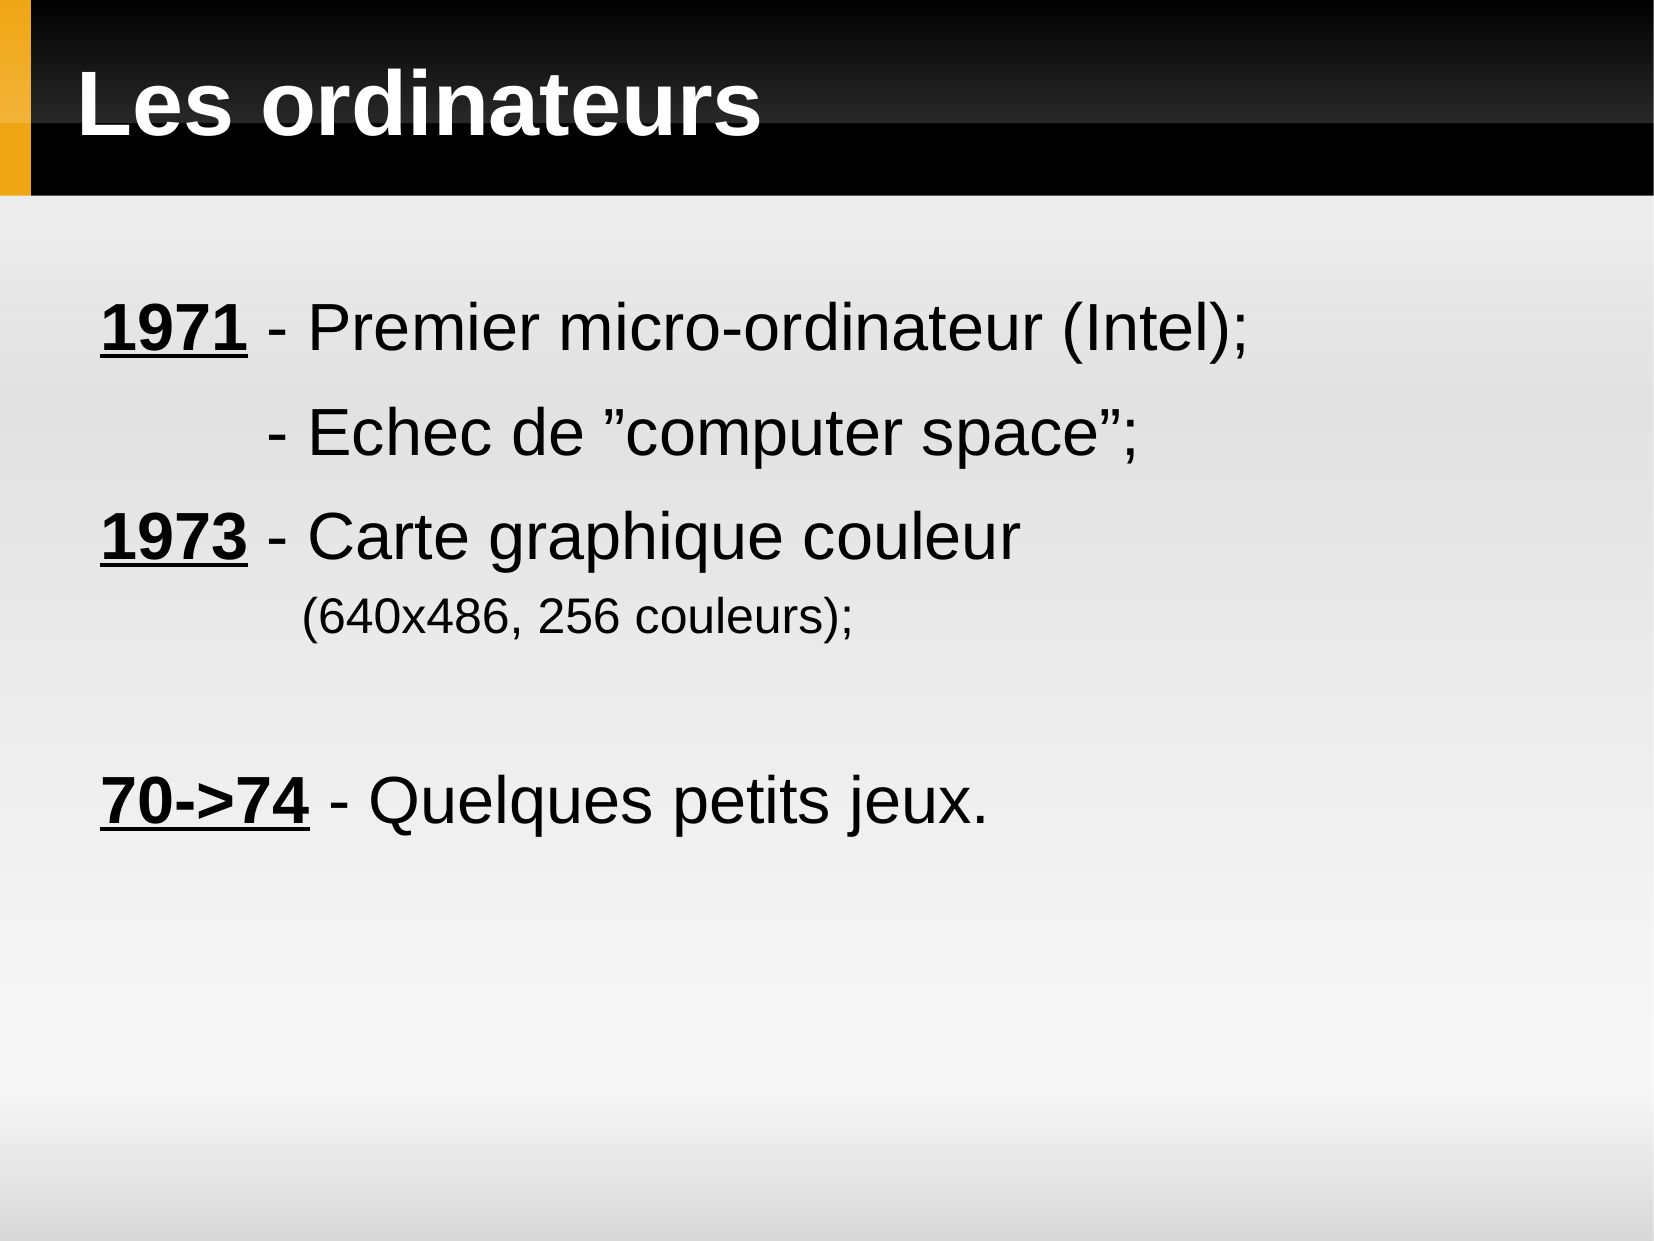

# Les ordinateurs
1971 - Premier micro-ordinateur (Intel);
 - Echec de ”computer space”;
1973 - Carte graphique couleur (640x486, 256 couleurs);
70->74 - Quelques petits jeux.